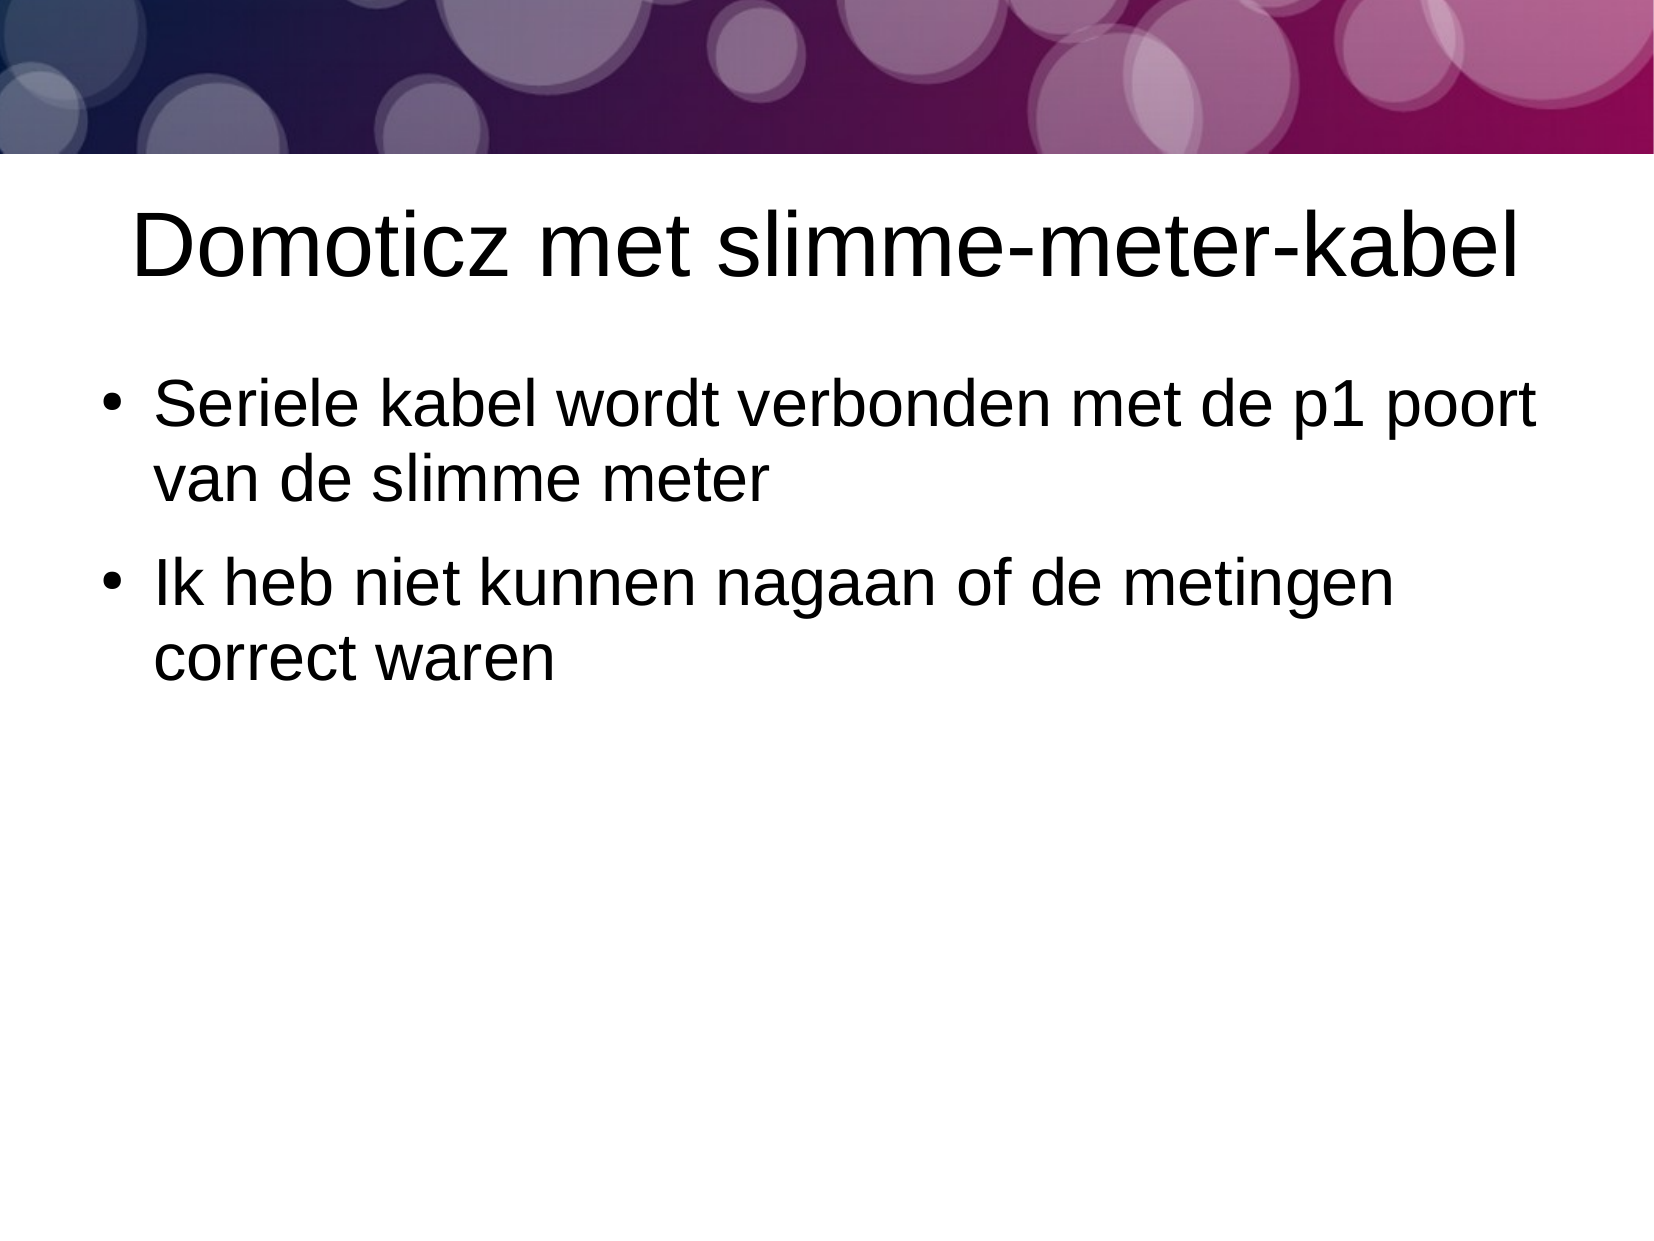

# Domoticz met slimme-meter-kabel
Seriele kabel wordt verbonden met de p1 poort van de slimme meter
Ik heb niet kunnen nagaan of de metingen correct waren